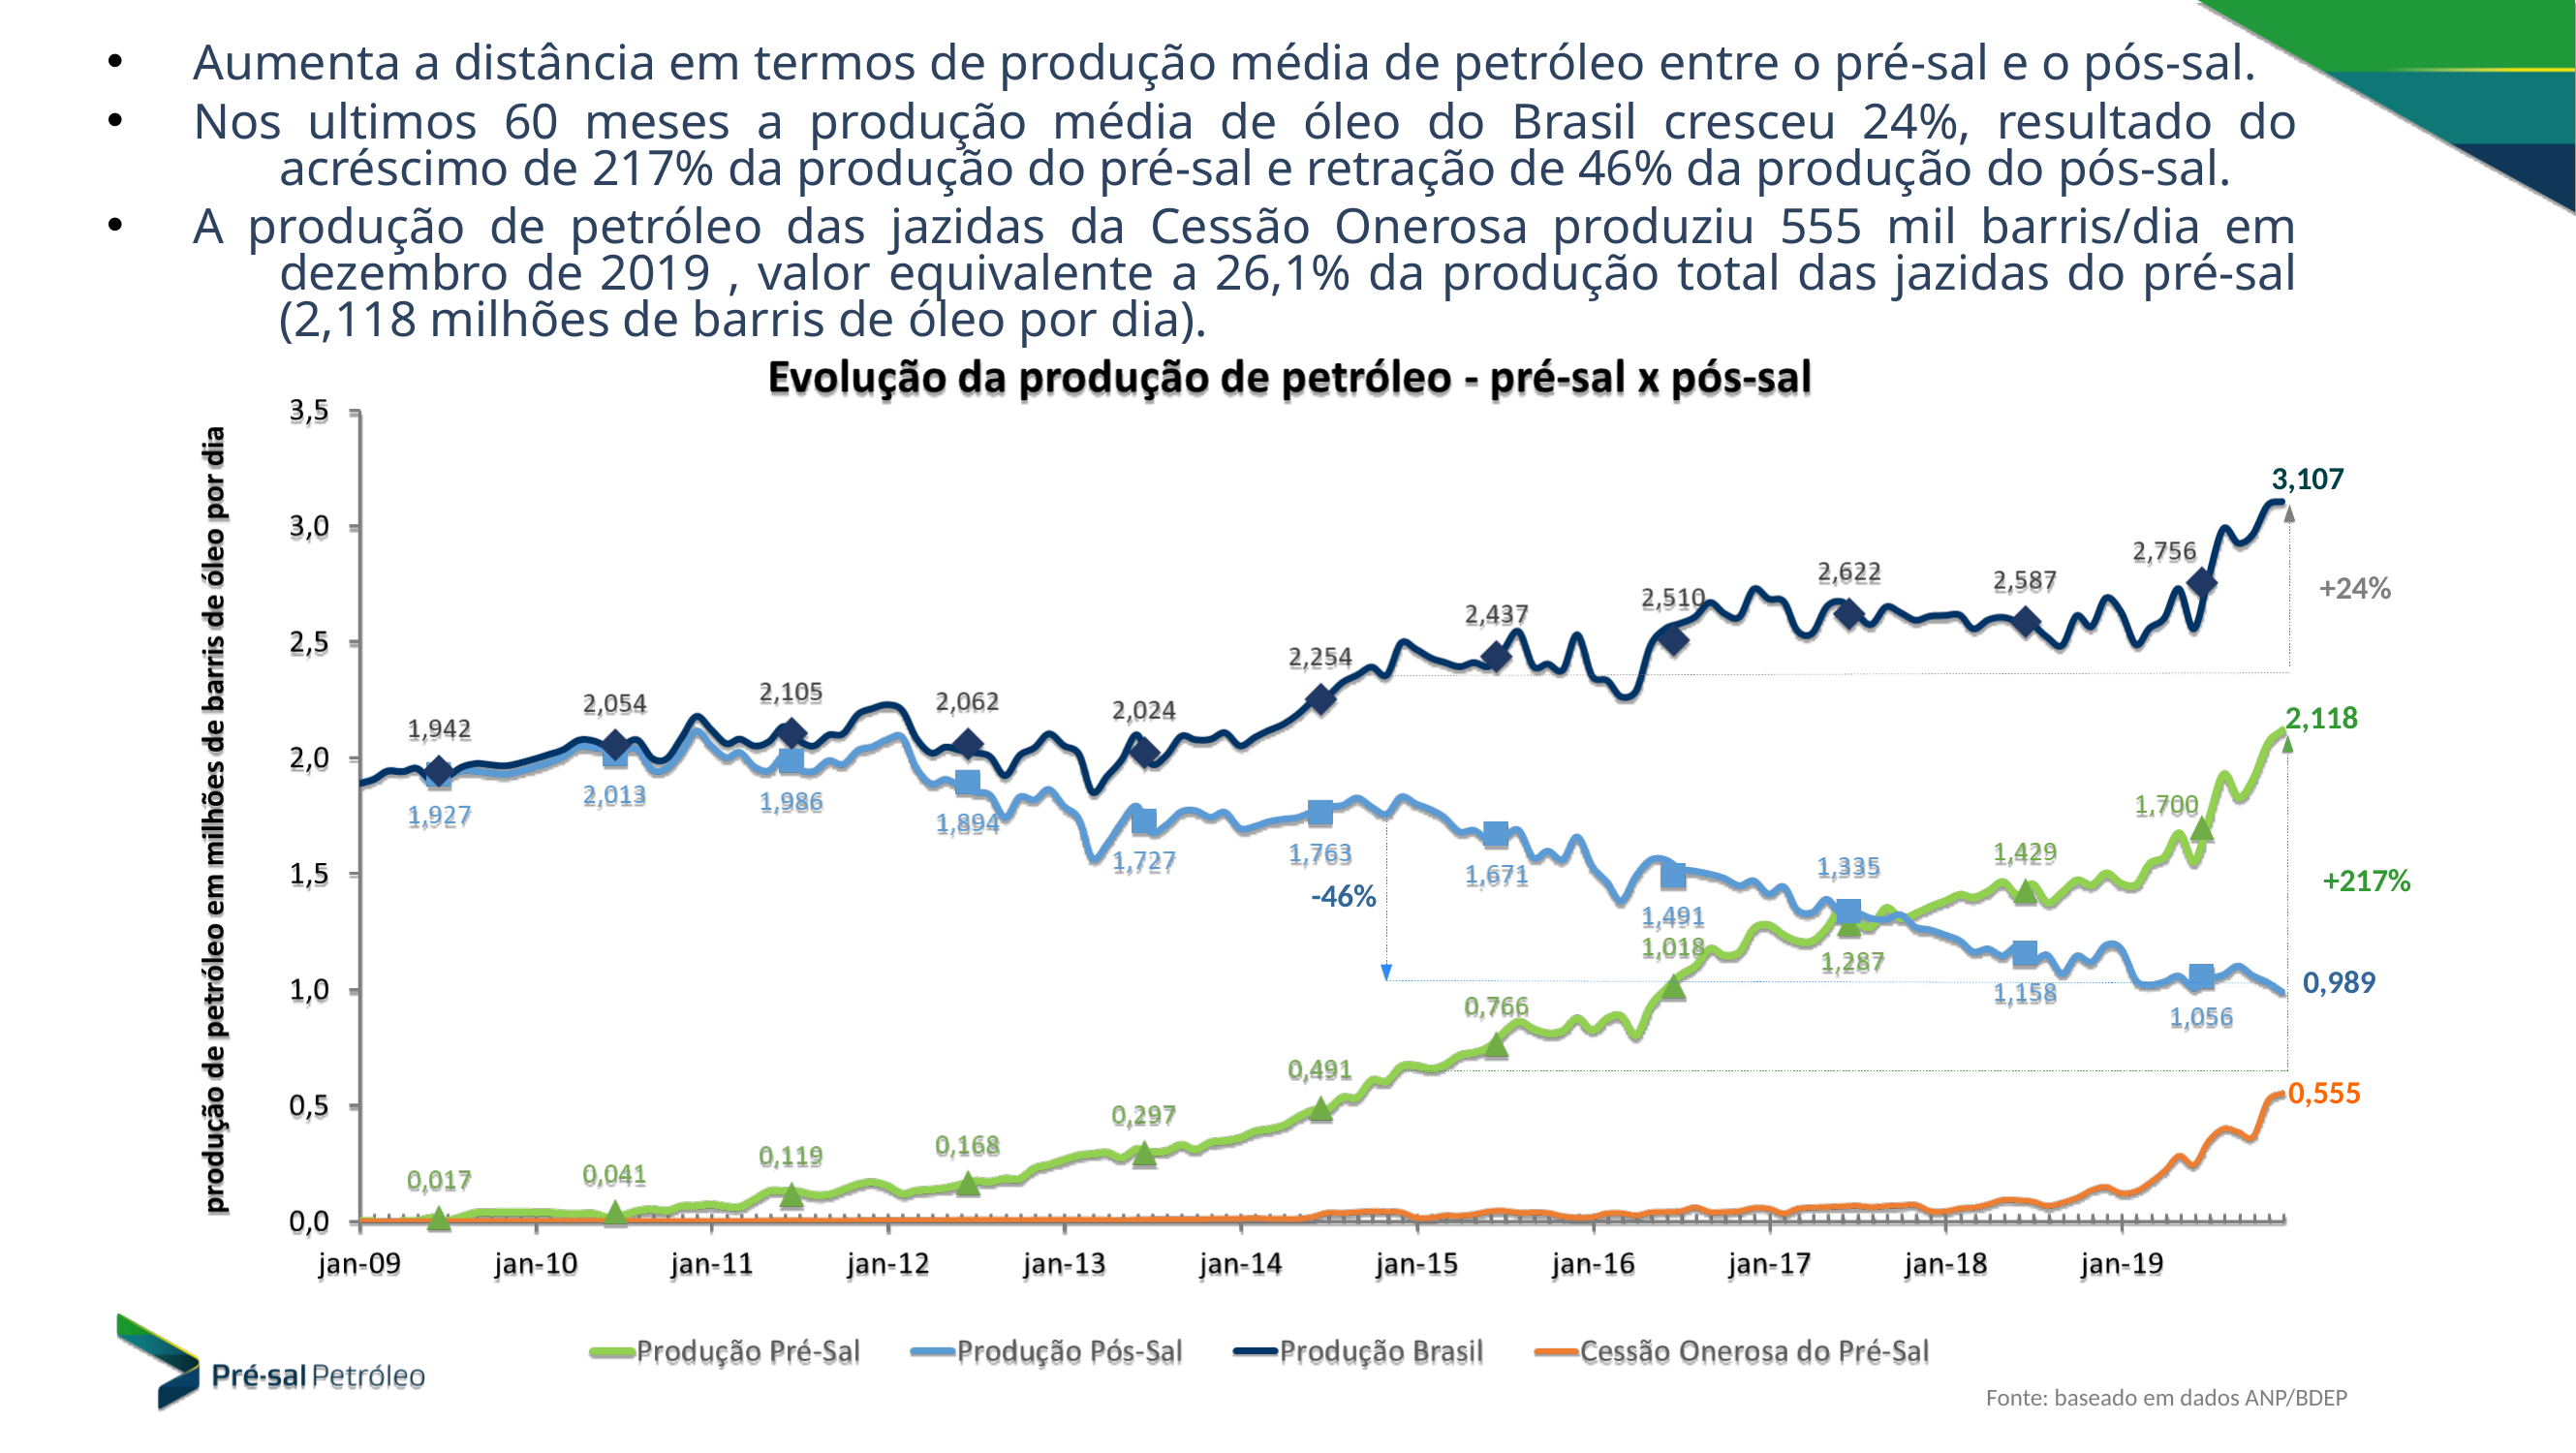

Aumenta a distância em termos de produção média de petróleo entre o pré-sal e o pós-sal.
Nos ultimos 60 meses a produção média de óleo do Brasil cresceu 24%, resultado do acréscimo de 217% da produção do pré-sal e retração de 46% da produção do pós-sal.
A produção de petróleo das jazidas da Cessão Onerosa produziu 555 mil barris/dia em dezembro de 2019 , valor equivalente a 26,1% da produção total das jazidas do pré-sal (2,118 milhões de barris de óleo por dia).
3,107
+24%
2,118
+217%
-46%
0,989
0,555
Fonte: baseado em dados ANP/BDEP